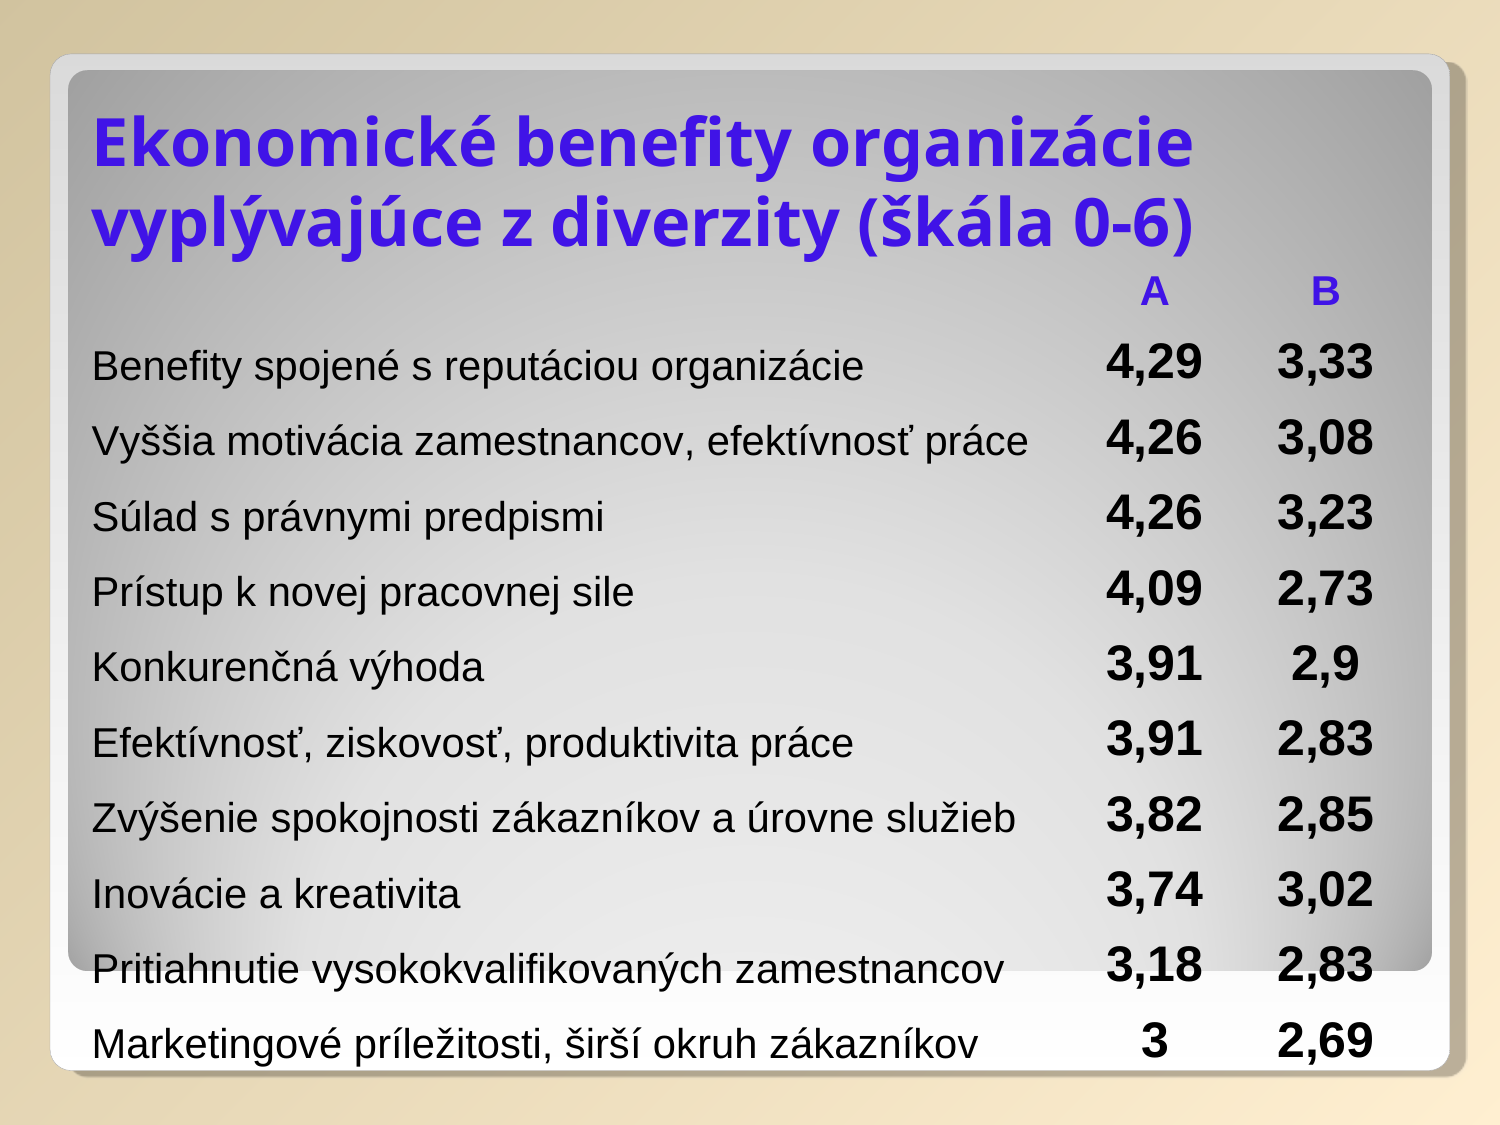

# Ekonomické benefity organizácie vyplývajúce z diverzity (škála 0-6)
| | A | B |
| --- | --- | --- |
| Benefity spojené s reputáciou organizácie | 4,29 | 3,33 |
| Vyššia motivácia zamestnancov, efektívnosť práce | 4,26 | 3,08 |
| Súlad s právnymi predpismi | 4,26 | 3,23 |
| Prístup k novej pracovnej sile | 4,09 | 2,73 |
| Konkurenčná výhoda | 3,91 | 2,9 |
| Efektívnosť, ziskovosť, produktivita práce | 3,91 | 2,83 |
| Zvýšenie spokojnosti zákazníkov a úrovne služieb | 3,82 | 2,85 |
| Inovácie a kreativita | 3,74 | 3,02 |
| Pritiahnutie vysokokvalifikovaných zamestnancov | 3,18 | 2,83 |
| Marketingové príležitosti, širší okruh zákazníkov | 3 | 2,69 |